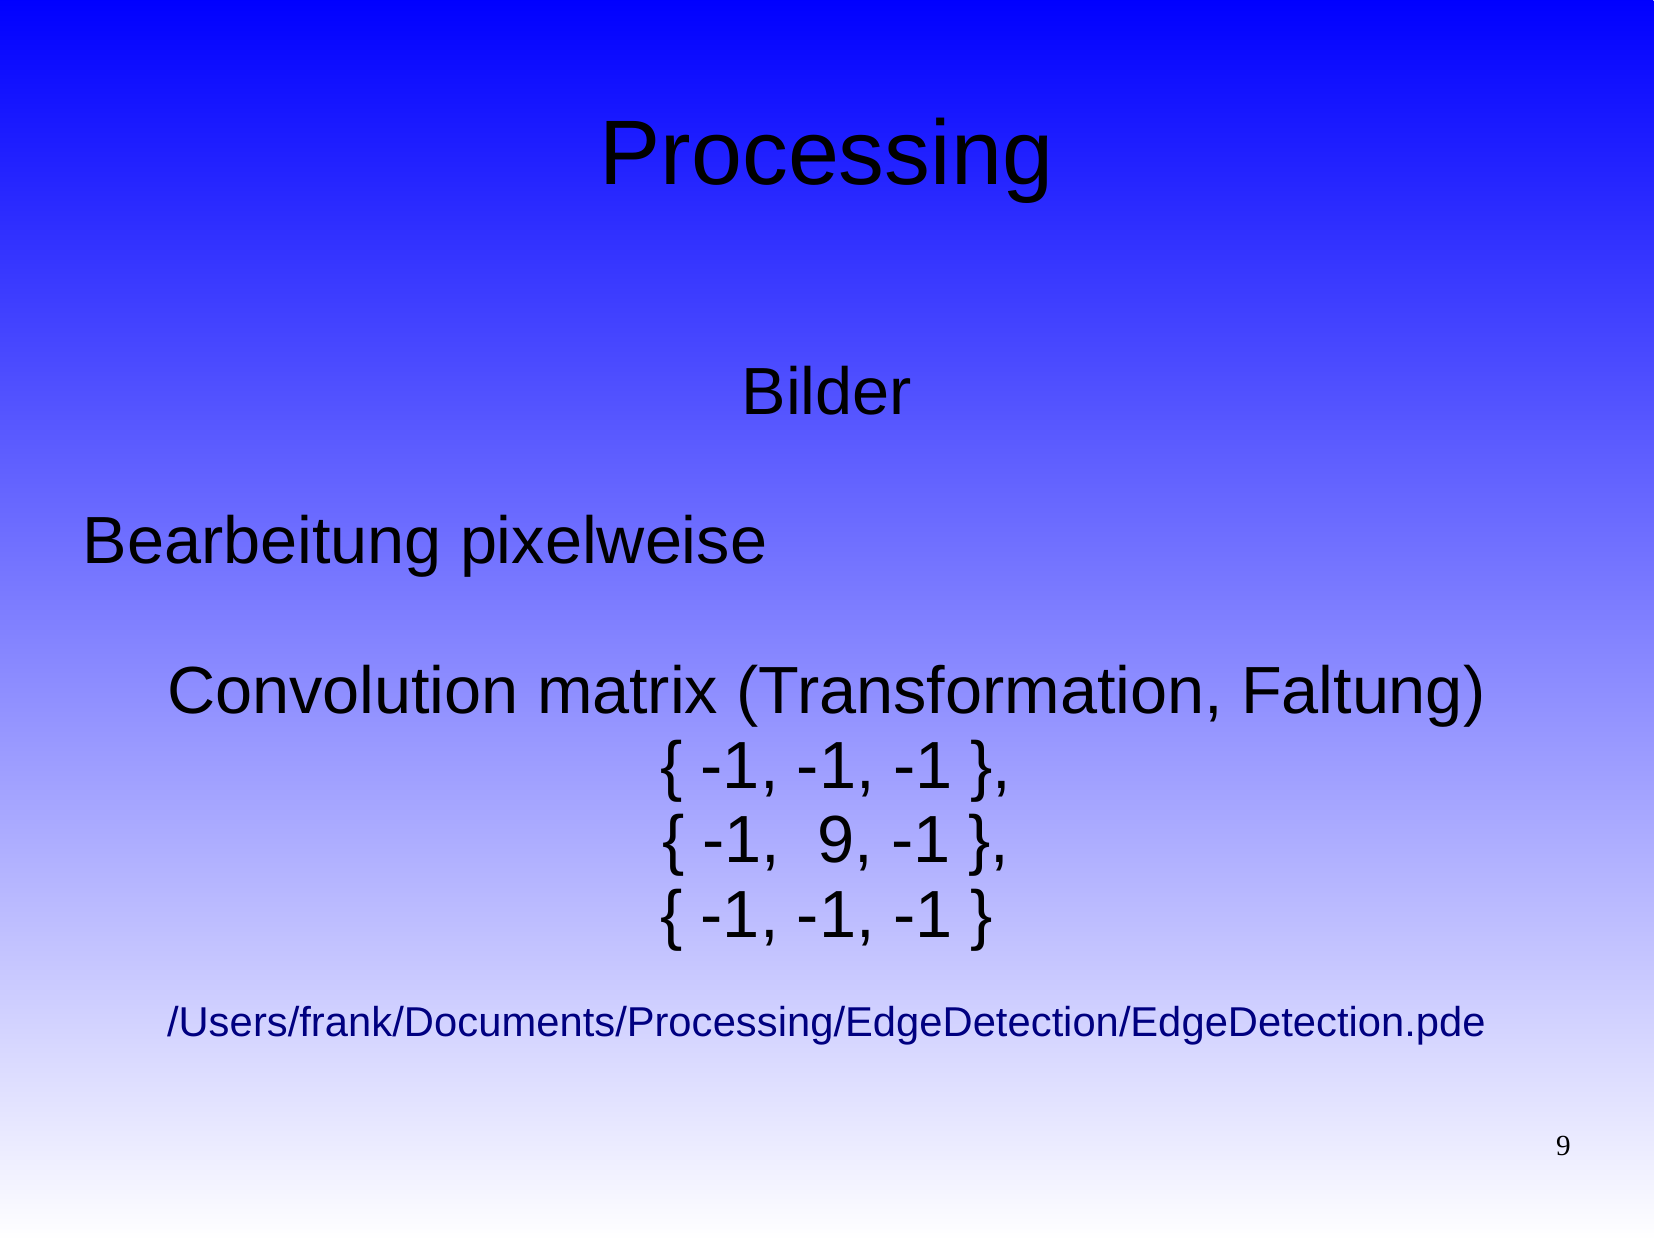

# Processing
Bilder
Bearbeitung pixelweise
Convolution matrix (Transformation, Faltung)
 { -1, -1, -1 },
 { -1, 9, -1 },
{ -1, -1, -1 }
/Users/frank/Documents/Processing/EdgeDetection/EdgeDetection.pde
9